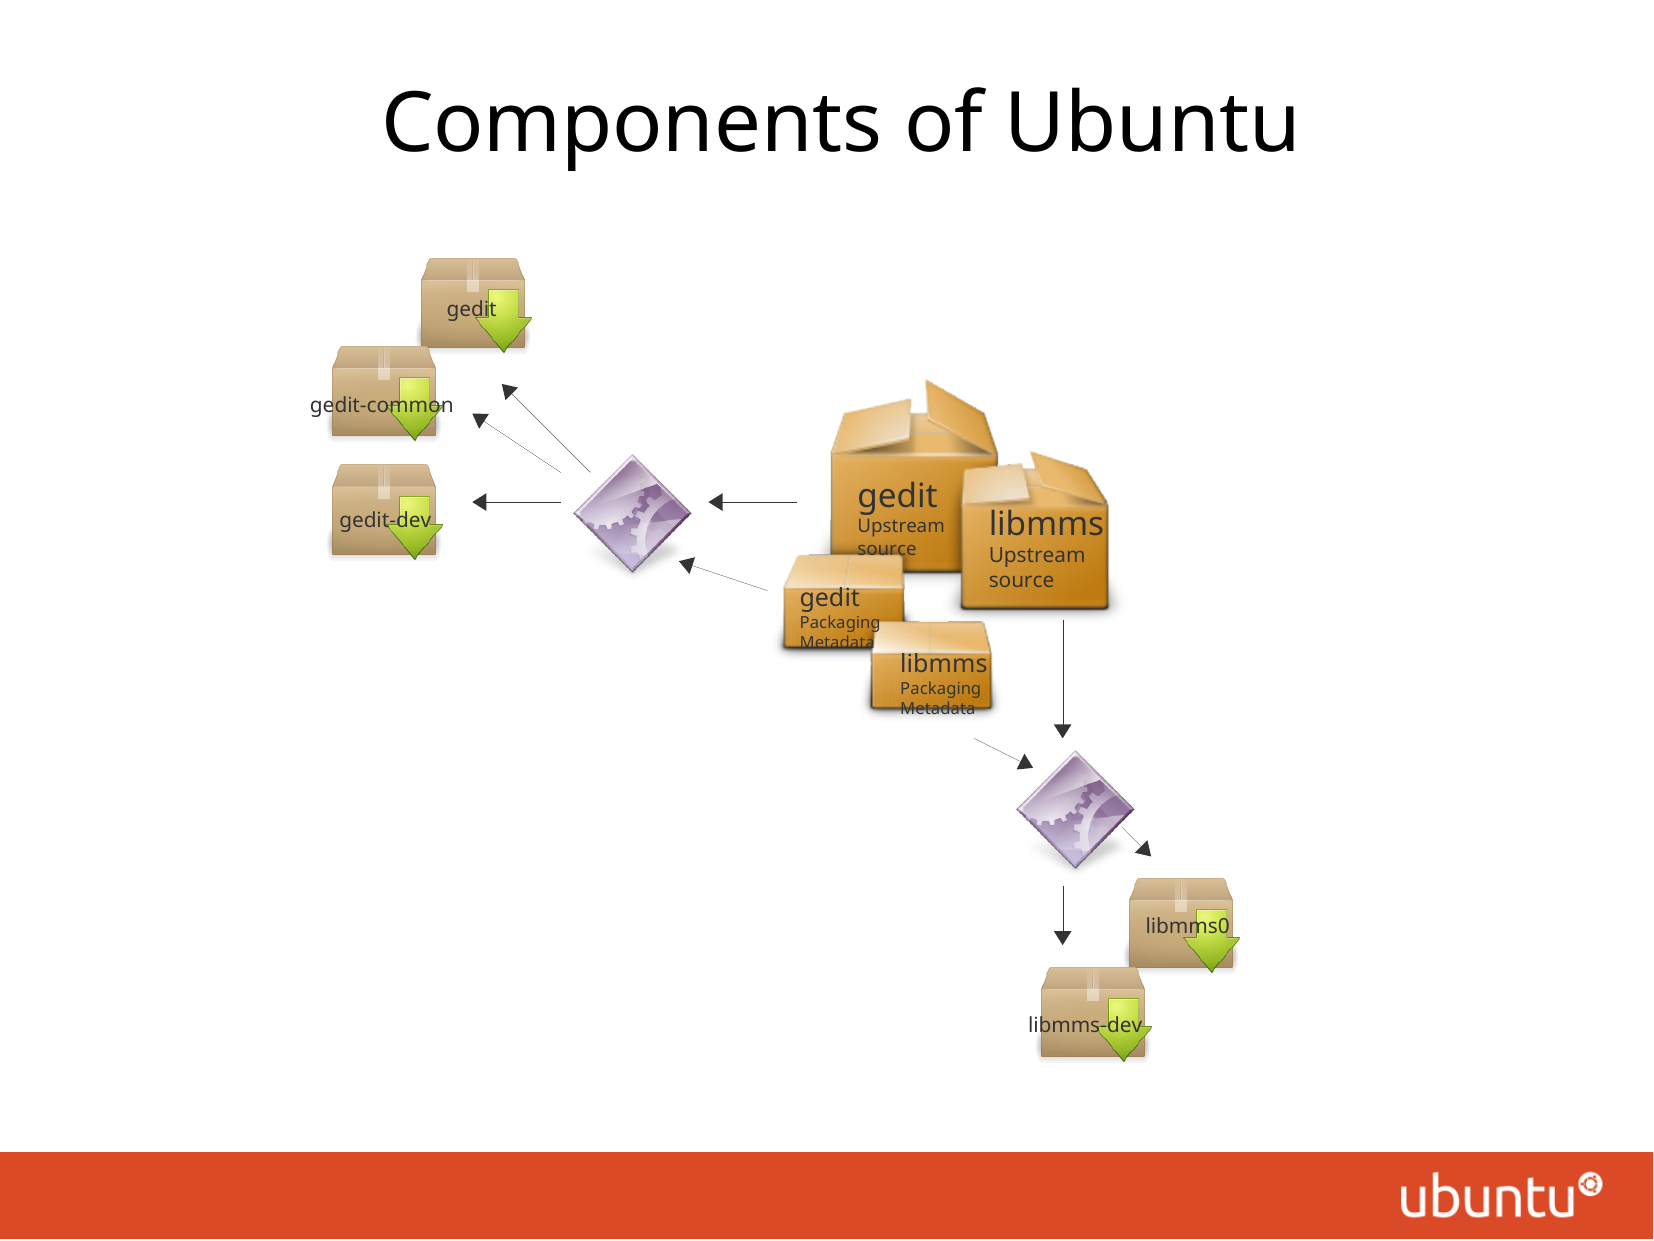

Components of Ubuntu
gedit
gedit-common
gedit
Upstream
source
libmms
Upstream
source
gedit-dev
gedit
Packaging
Metadata
libmms
Packaging
Metadata
libmms0
libmms-dev